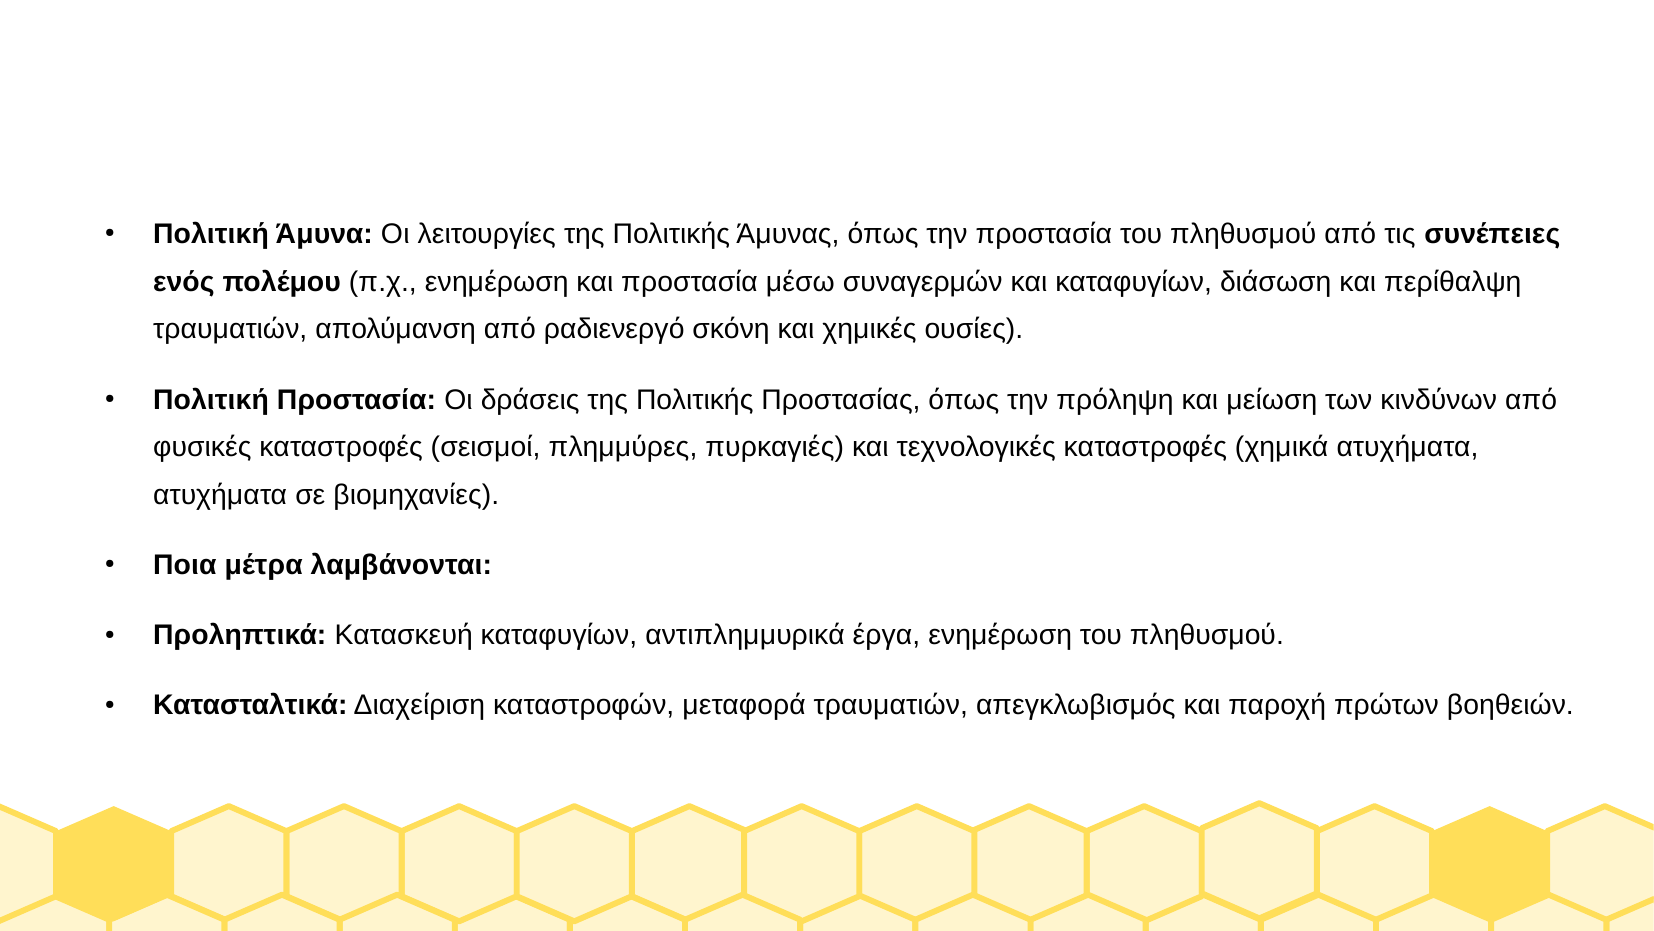

# Πολιτική Άμυνα: Οι λειτουργίες της Πολιτικής Άμυνας, όπως την προστασία του πληθυσμού από τις συνέπειες ενός πολέμου (π.χ., ενημέρωση και προστασία μέσω συναγερμών και καταφυγίων, διάσωση και περίθαλψη τραυματιών, απολύμανση από ραδιενεργό σκόνη και χημικές ουσίες).
Πολιτική Προστασία: Οι δράσεις της Πολιτικής Προστασίας, όπως την πρόληψη και μείωση των κινδύνων από φυσικές καταστροφές (σεισμοί, πλημμύρες, πυρκαγιές) και τεχνολογικές καταστροφές (χημικά ατυχήματα, ατυχήματα σε βιομηχανίες).
Ποια μέτρα λαμβάνονται:
Προληπτικά: Κατασκευή καταφυγίων, αντιπλημμυρικά έργα, ενημέρωση του πληθυσμού.
Κατασταλτικά: Διαχείριση καταστροφών, μεταφορά τραυματιών, απεγκλωβισμός και παροχή πρώτων βοηθειών.